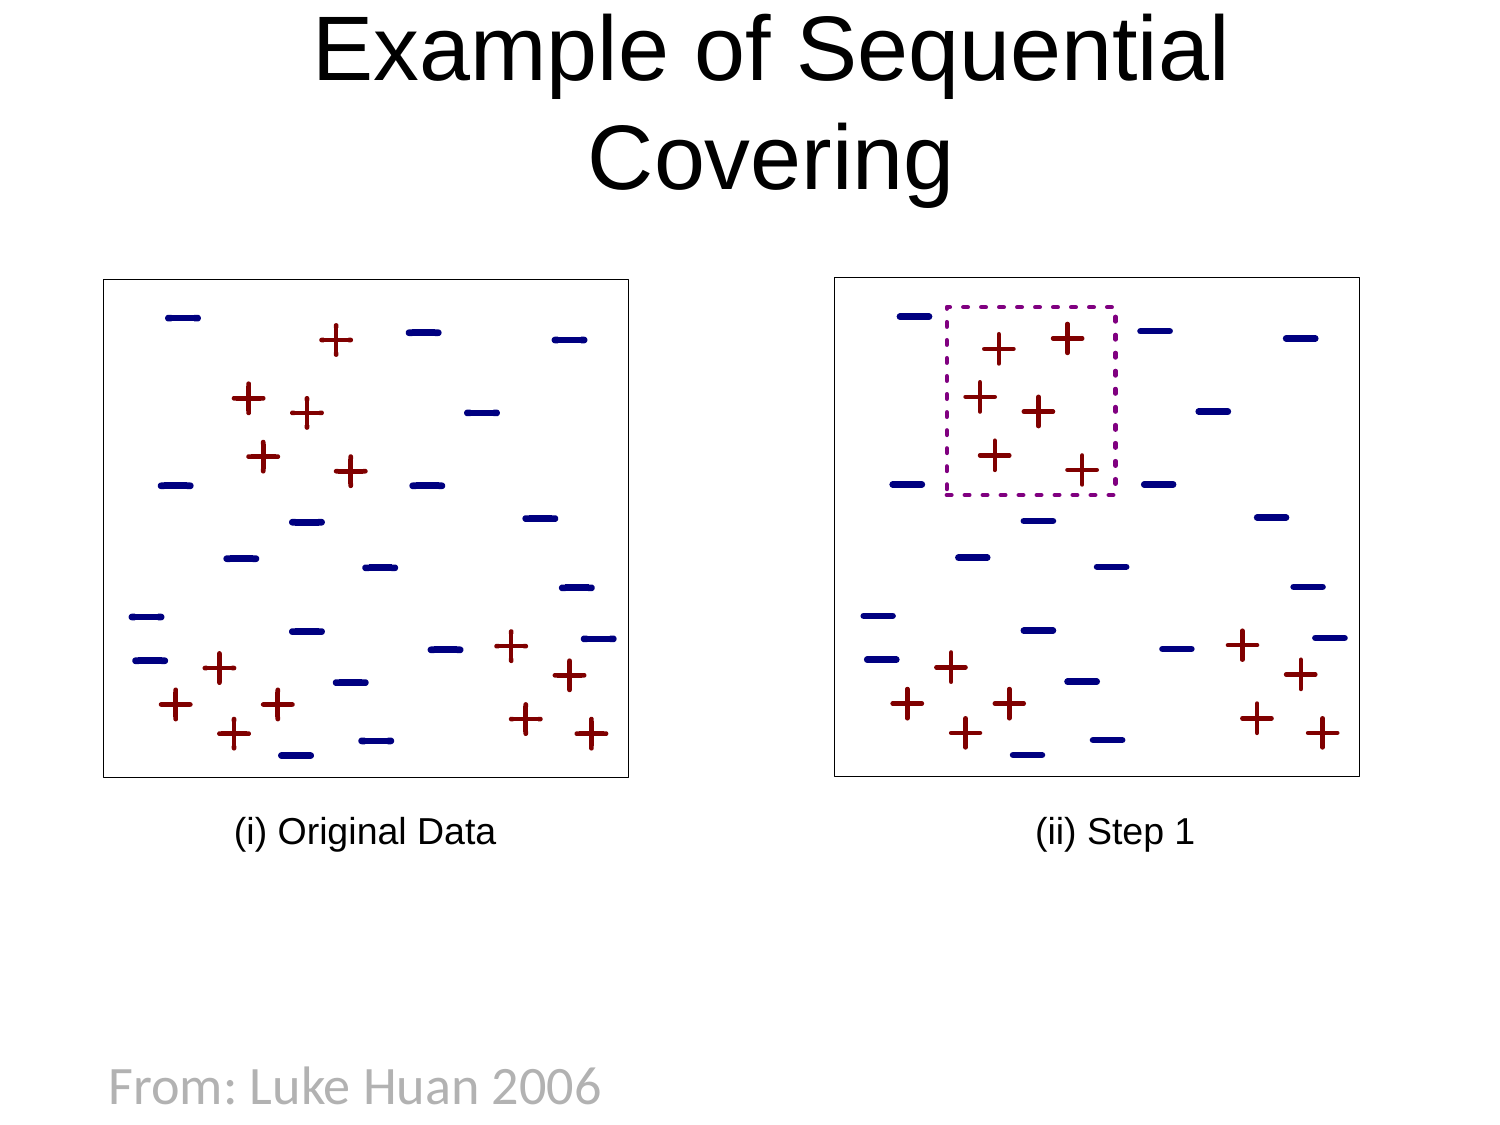

# Example of Sequential Covering
From: Luke Huan 2006